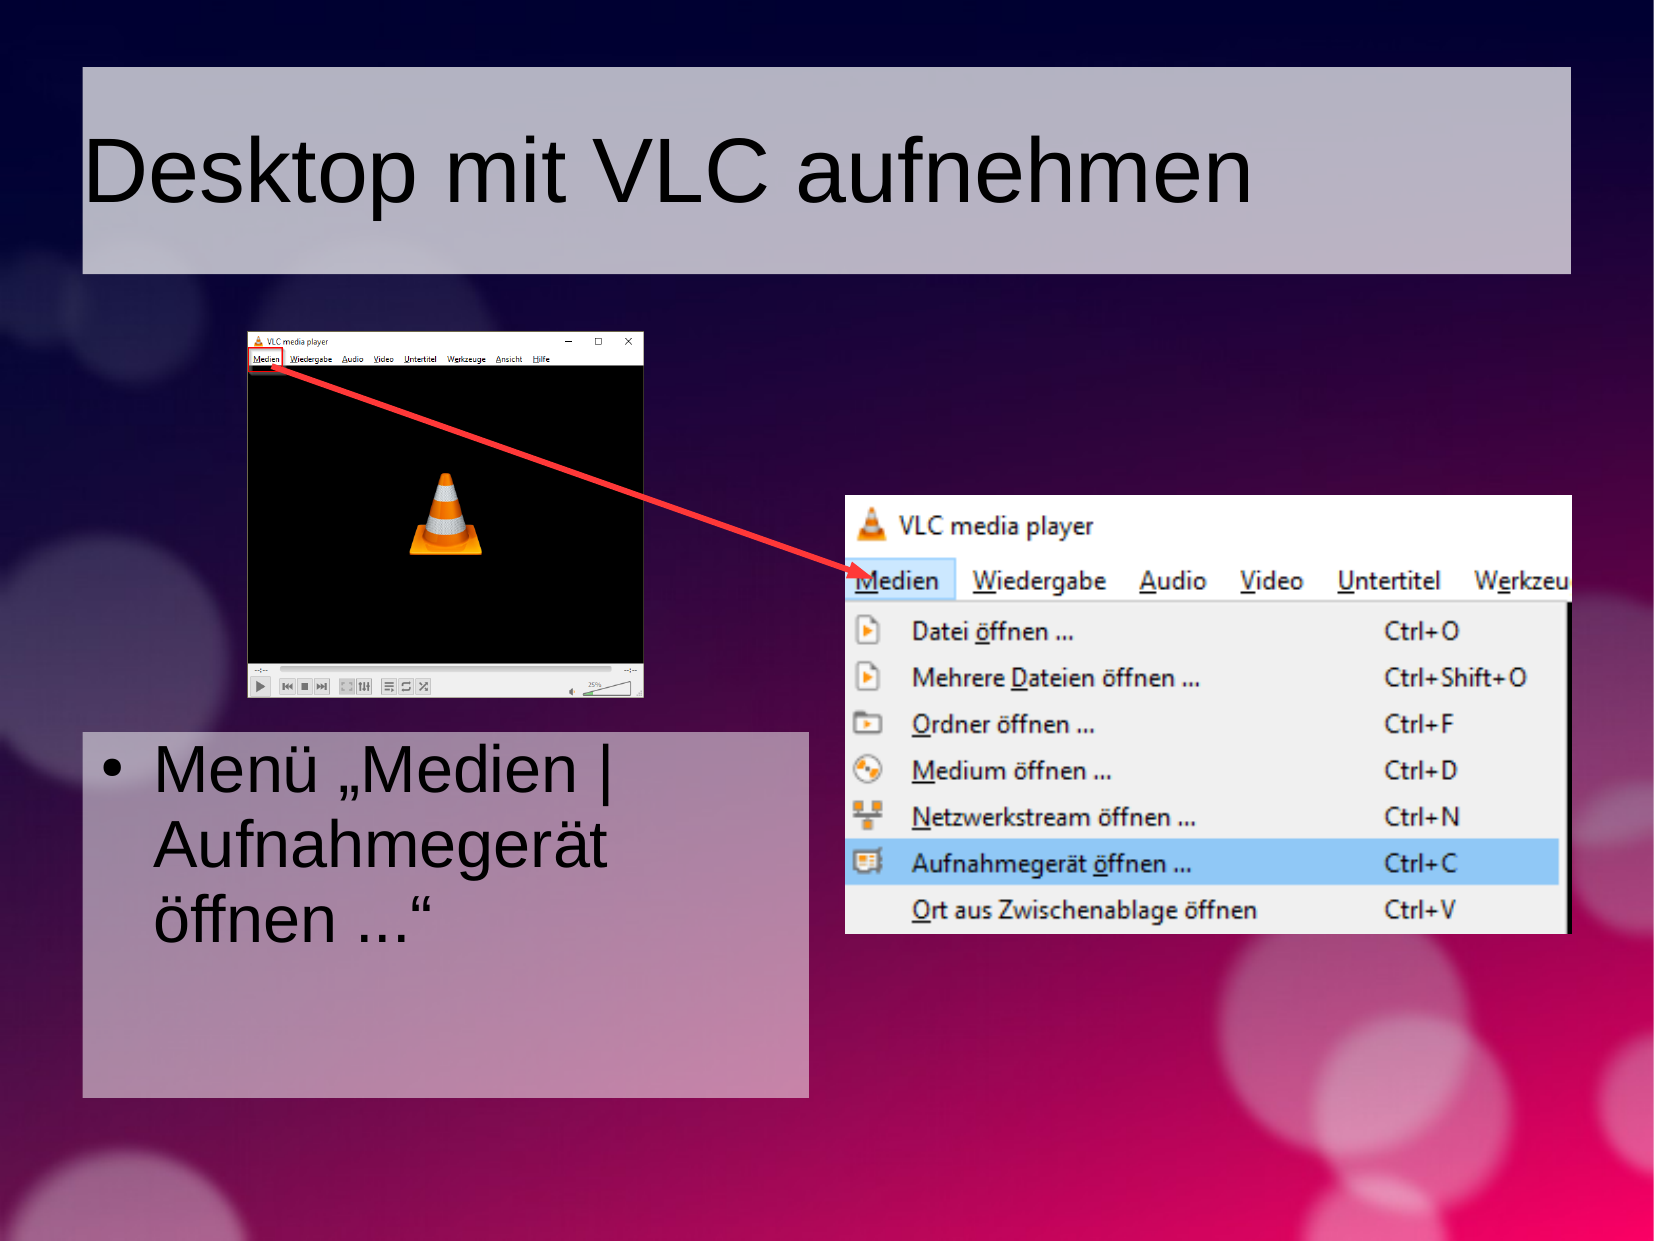

# Desktop mit VLC aufnehmen
Menü „Medien | Aufnahmegerät öffnen ...“